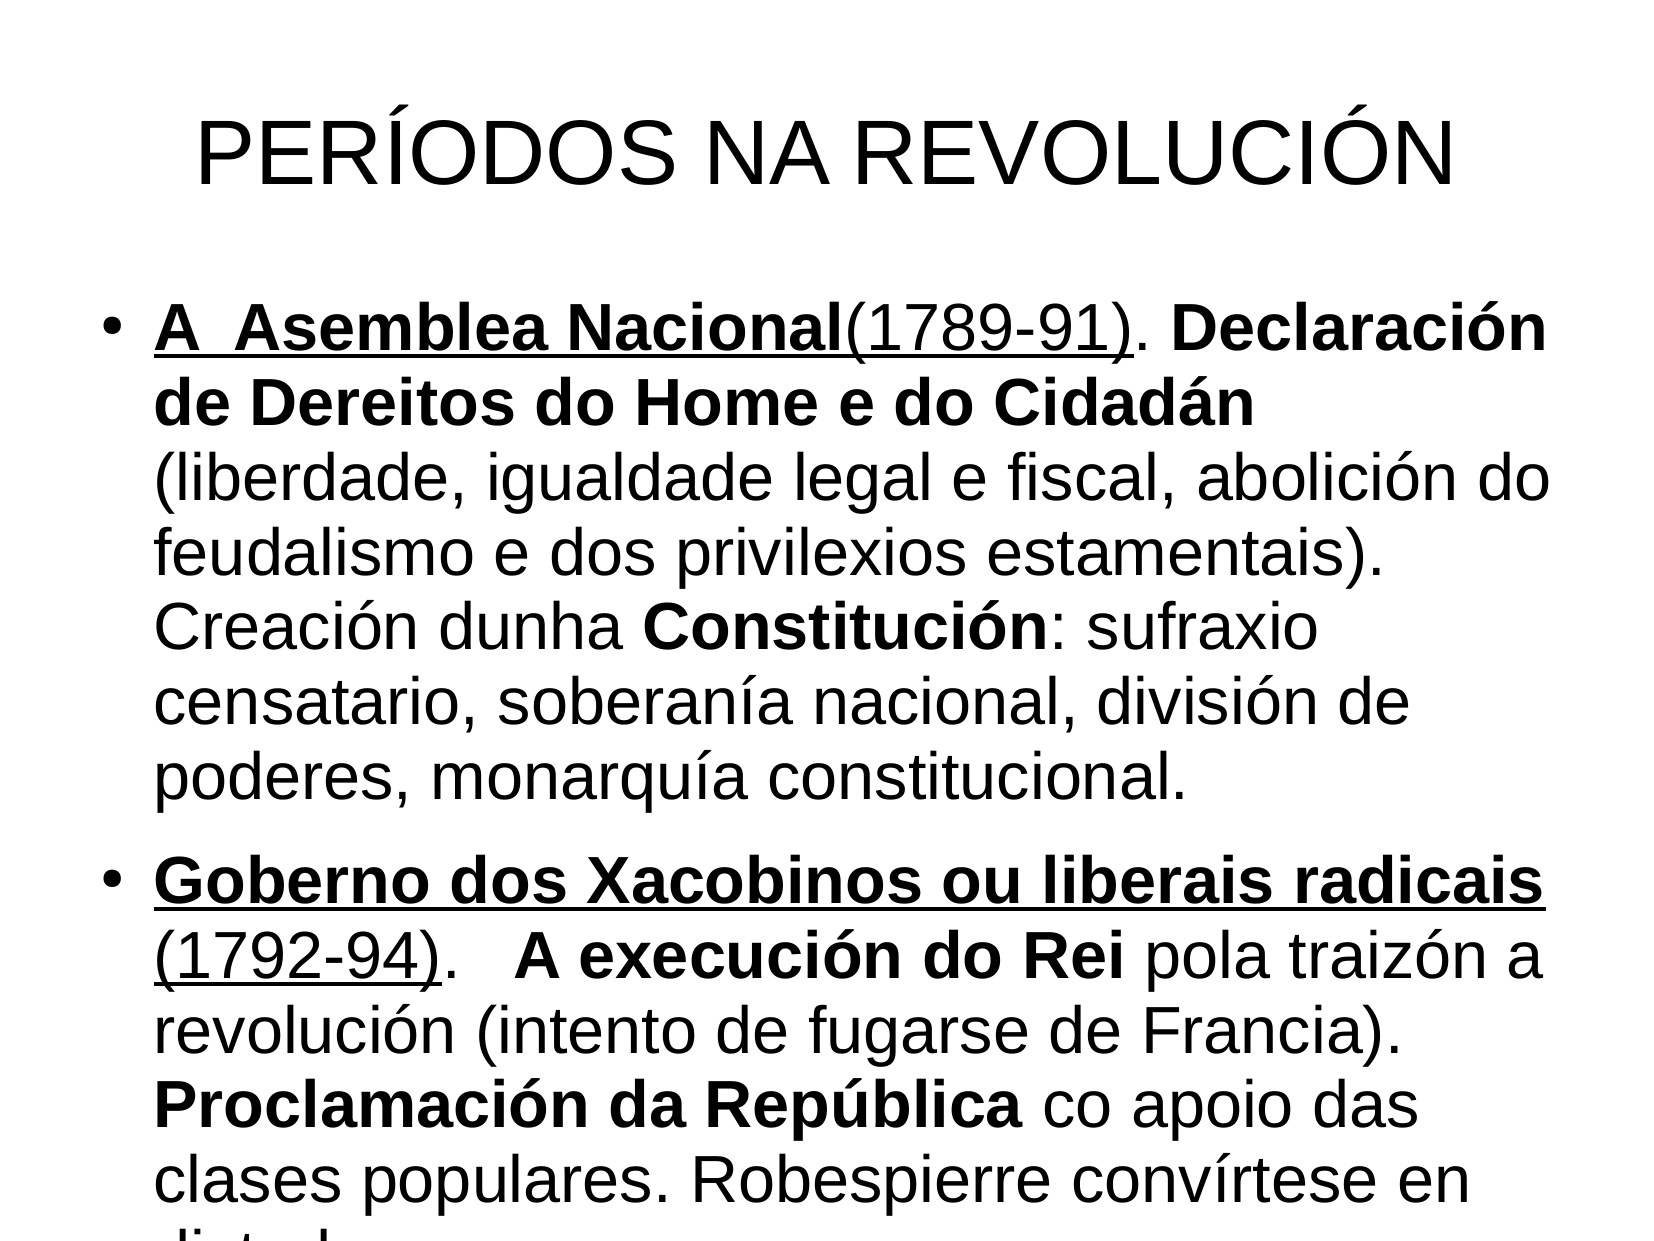

# PERÍODOS NA REVOLUCIÓN
A Asemblea Nacional(1789-91). Declaración de Dereitos do Home e do Cidadán (liberdade, igualdade legal e fiscal, abolición do feudalismo e dos privilexios estamentais). Creación dunha Constitución: sufraxio censatario, soberanía nacional, división de poderes, monarquía constitucional.
Goberno dos Xacobinos ou liberais radicais (1792-94). A execución do Rei pola traizón a revolución (intento de fugarse de Francia). Proclamación da República co apoio das clases populares. Robespierre convírtese en dictador.